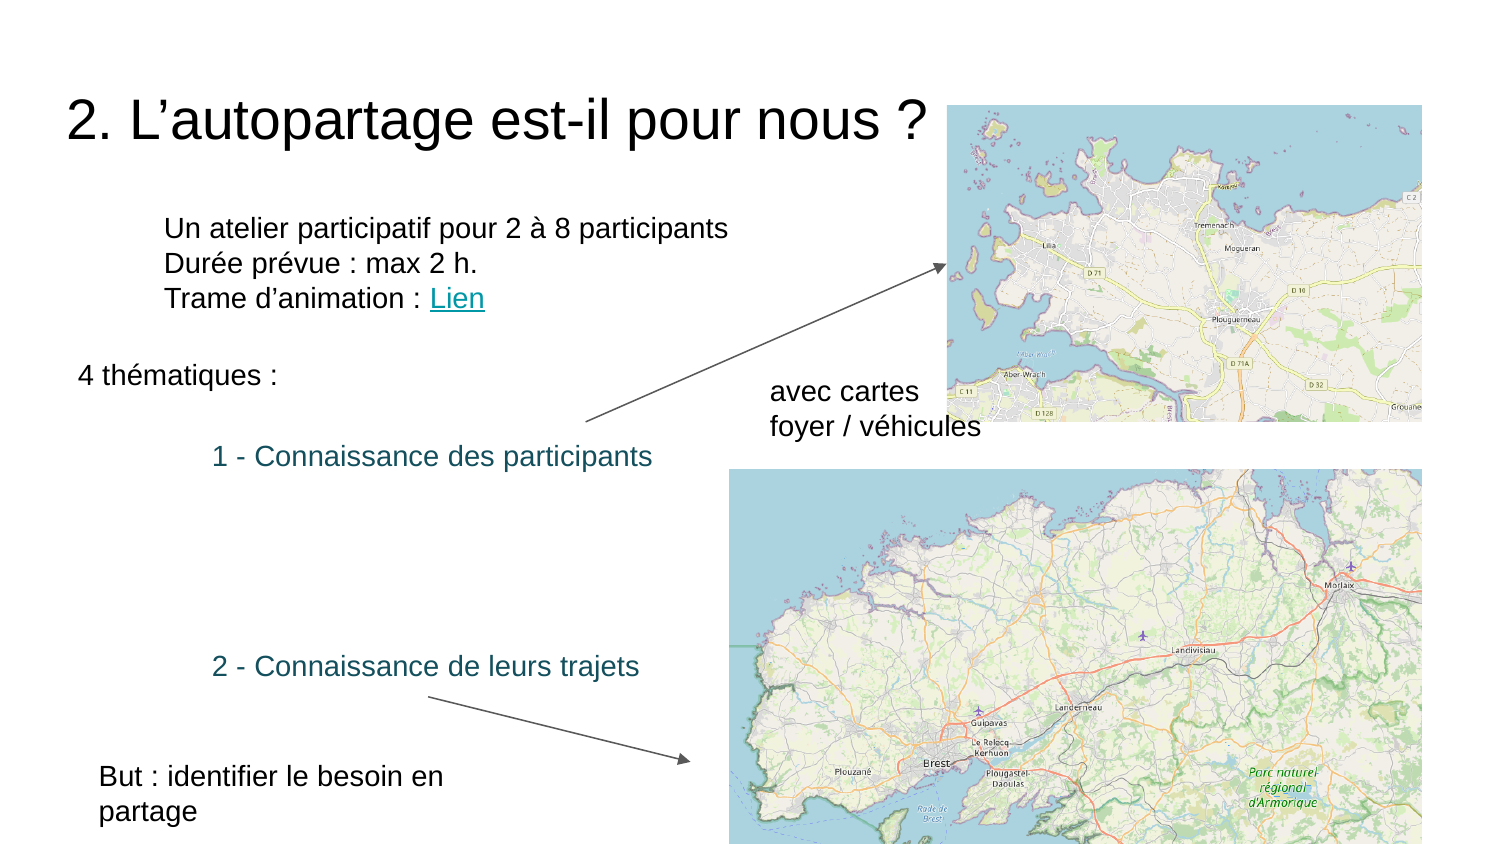

# 2. L’autopartage est-il pour nous ?
Un atelier participatif pour 2 à 8 participants
Durée prévue : max 2 h.
Trame d’animation : Lien
4 thématiques :
avec cartes foyer / véhicules
1 - Connaissance des participants
2 - Connaissance de leurs trajets
But : identifier le besoin en partage